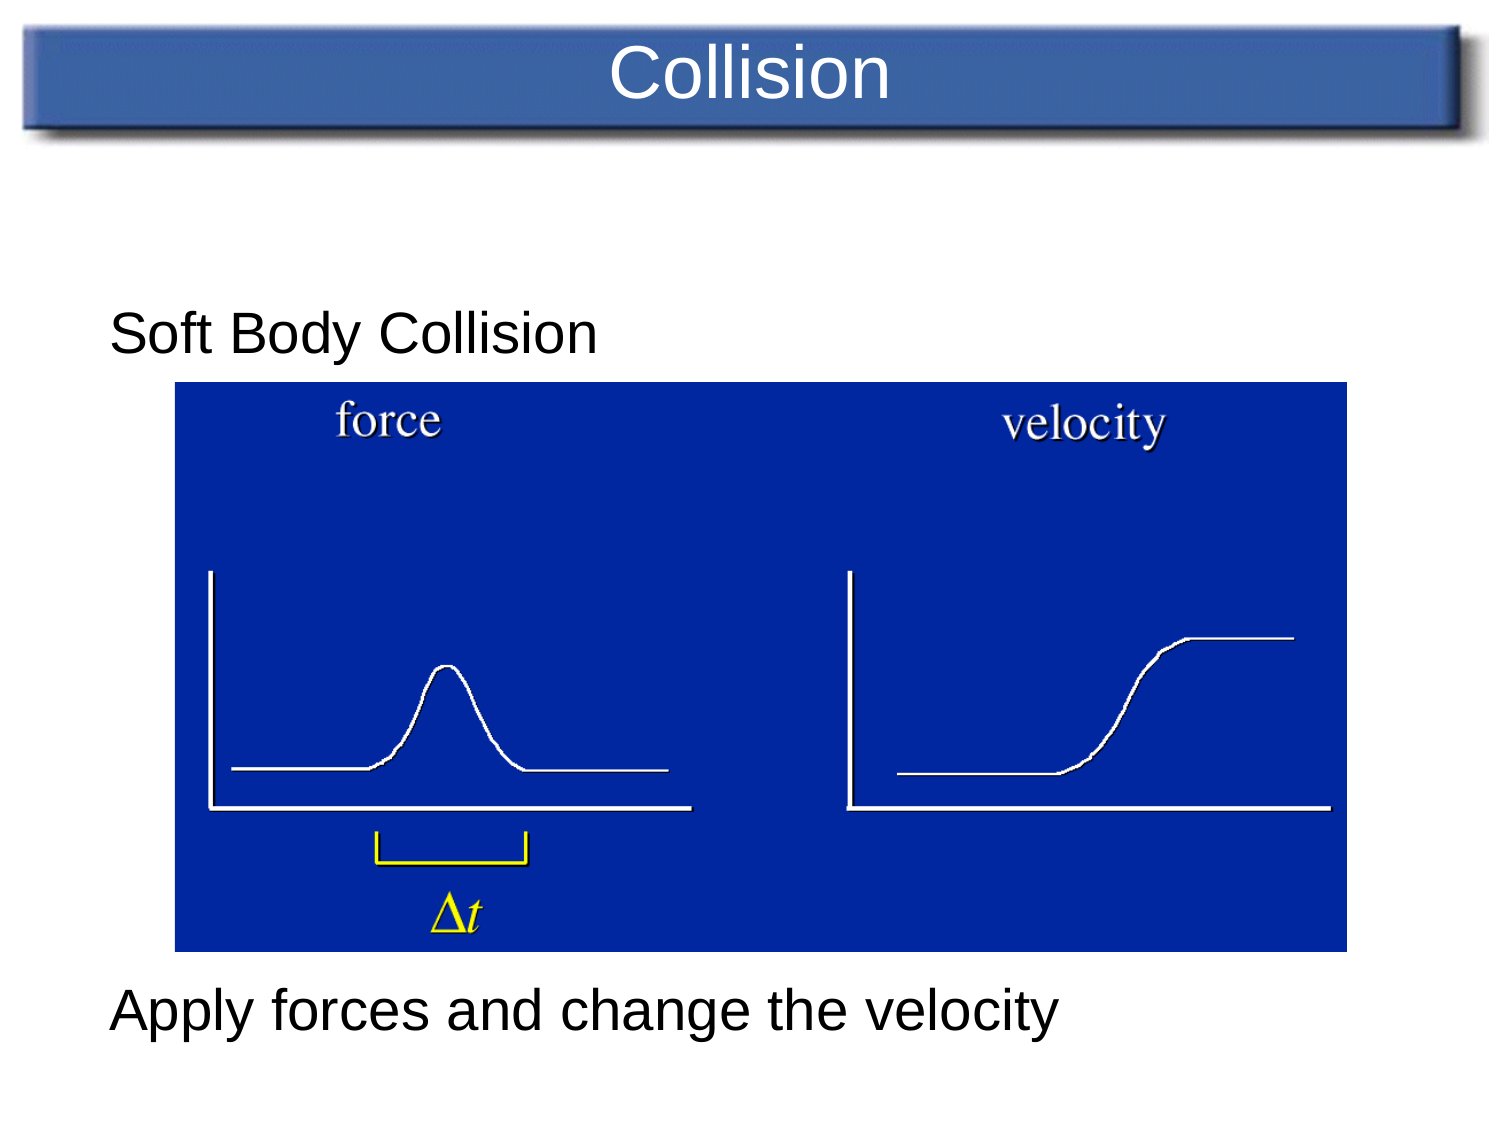

# Collision
Soft Body Collision
Apply forces and change the velocity